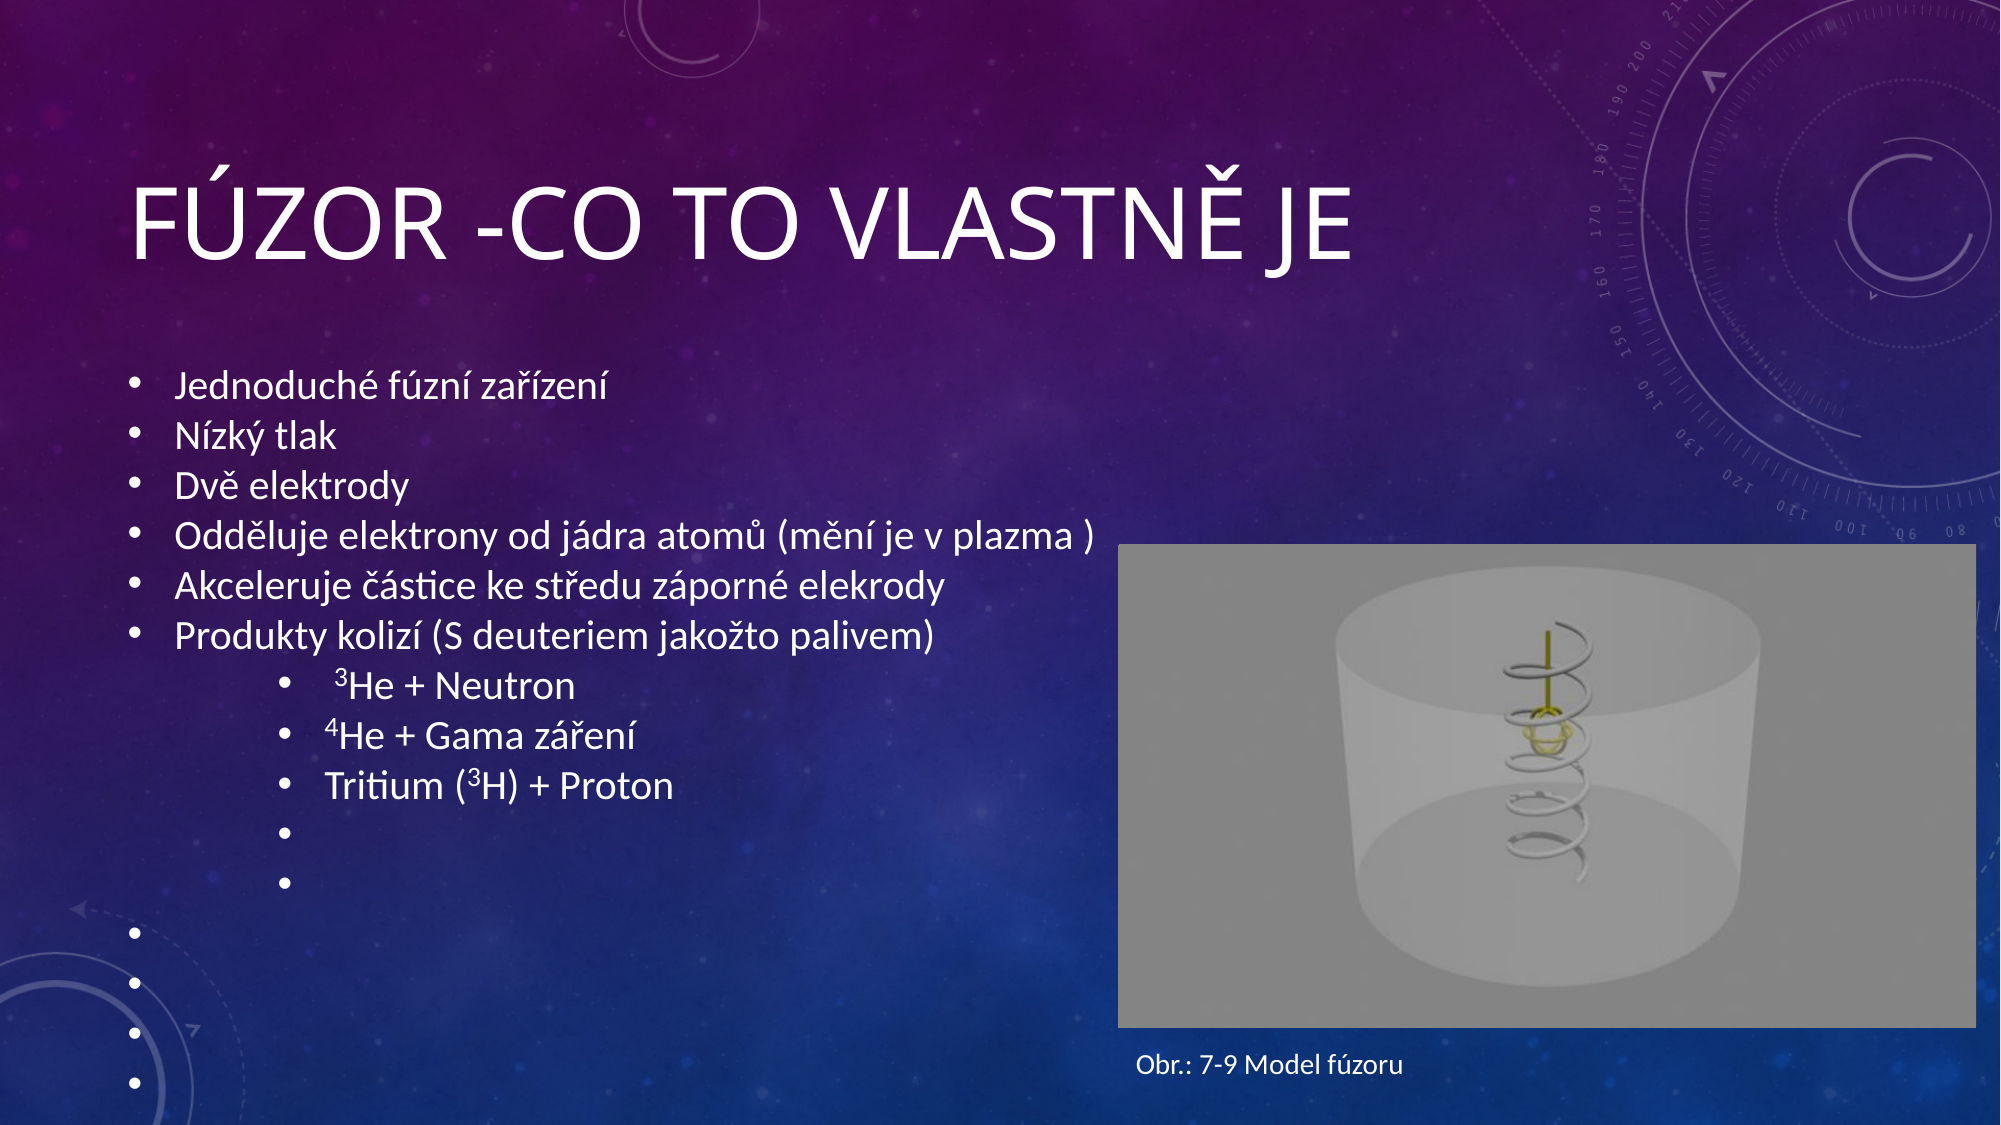

# Fúzor -co to vlastně je
Jednoduché fúzní zařízení
Nízký tlak
Dvě elektrody
Odděluje elektrony od jádra atomů (mění je v plazma )
Akceleruje částice ke středu záporné elekrody
Produkty kolizí (S deuteriem jakožto palivem)
 3He + Neutron
4He + Gama záření
Tritium (3H) + Proton
Obr.: 7-9 Model fúzoru